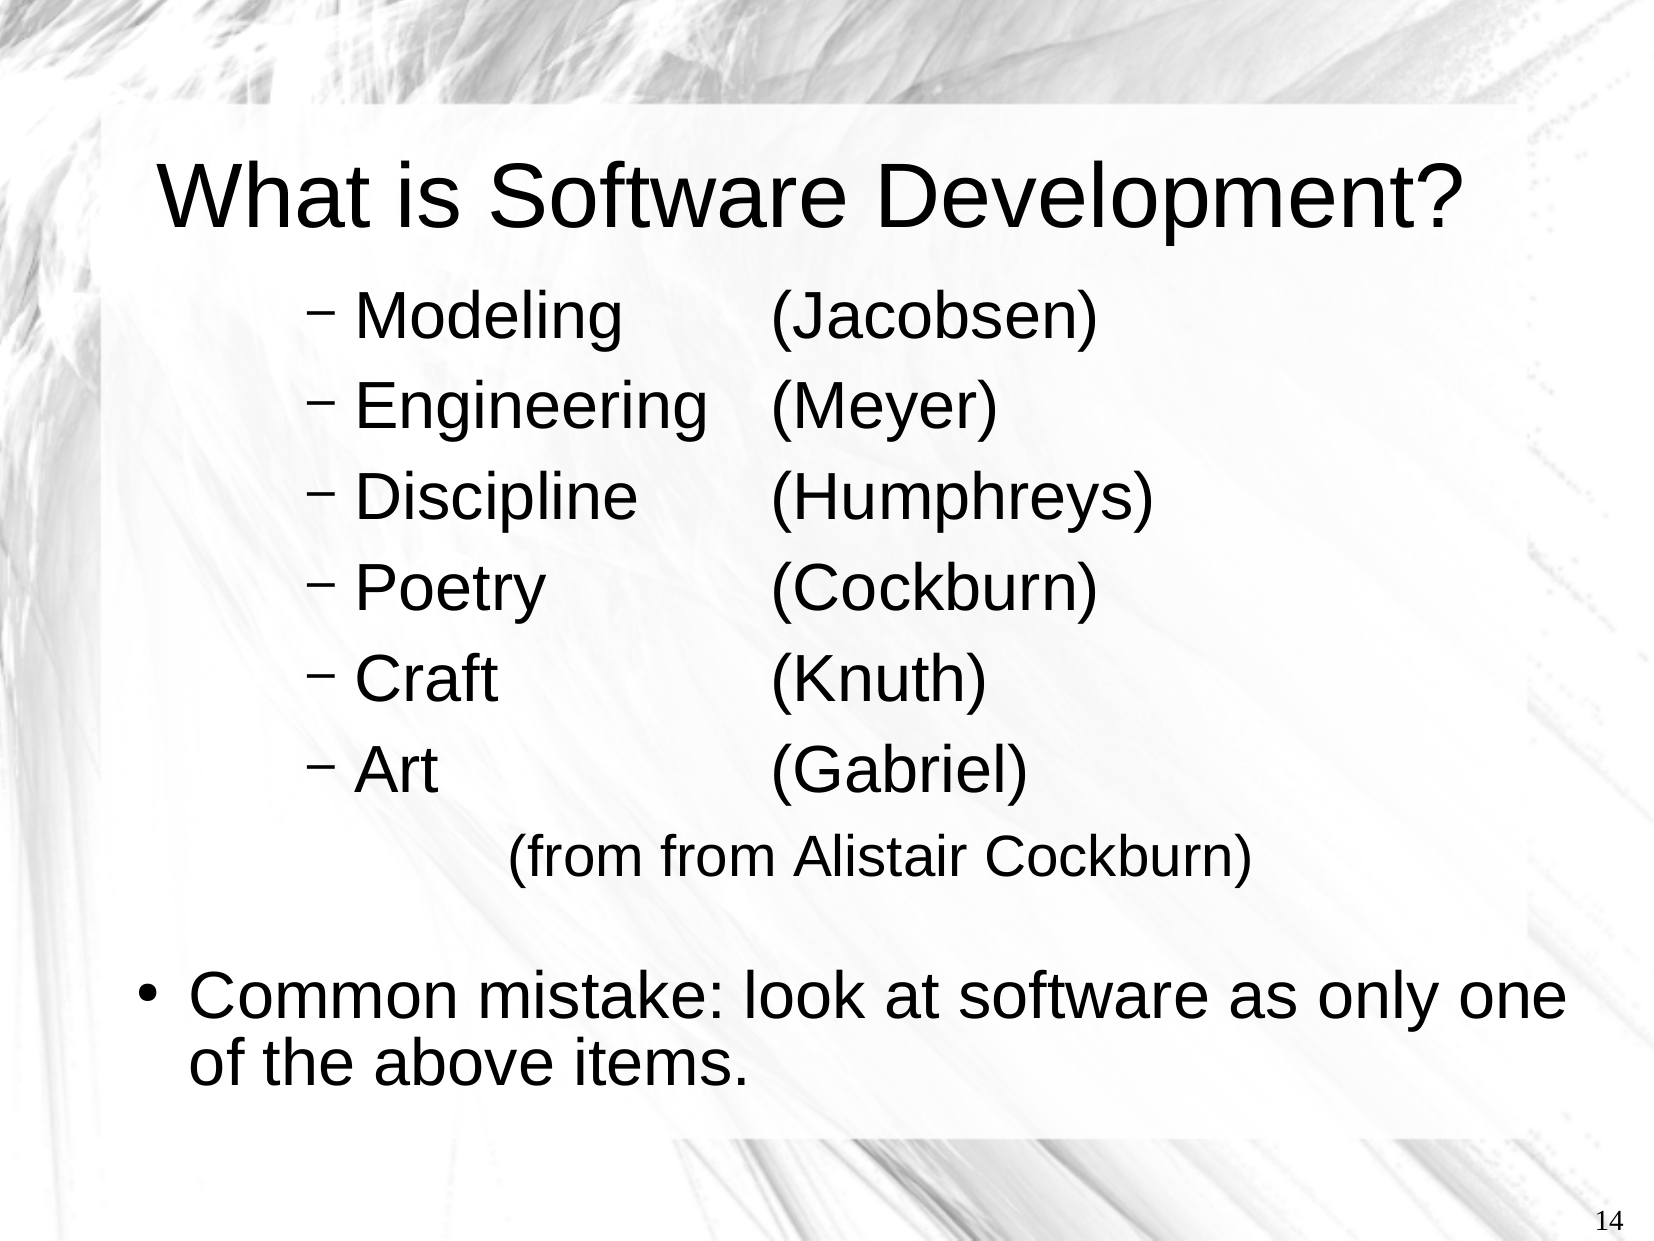

# What is Software Development?
Modeling 		(Jacobsen)
Engineering 	(Meyer)
Discipline 		(Humphreys)
Poetry 			(Cockburn)
Craft				(Knuth)
Art					(Gabriel)
(from from Alistair Cockburn)
Common mistake: look at software as only one of the above items.
14